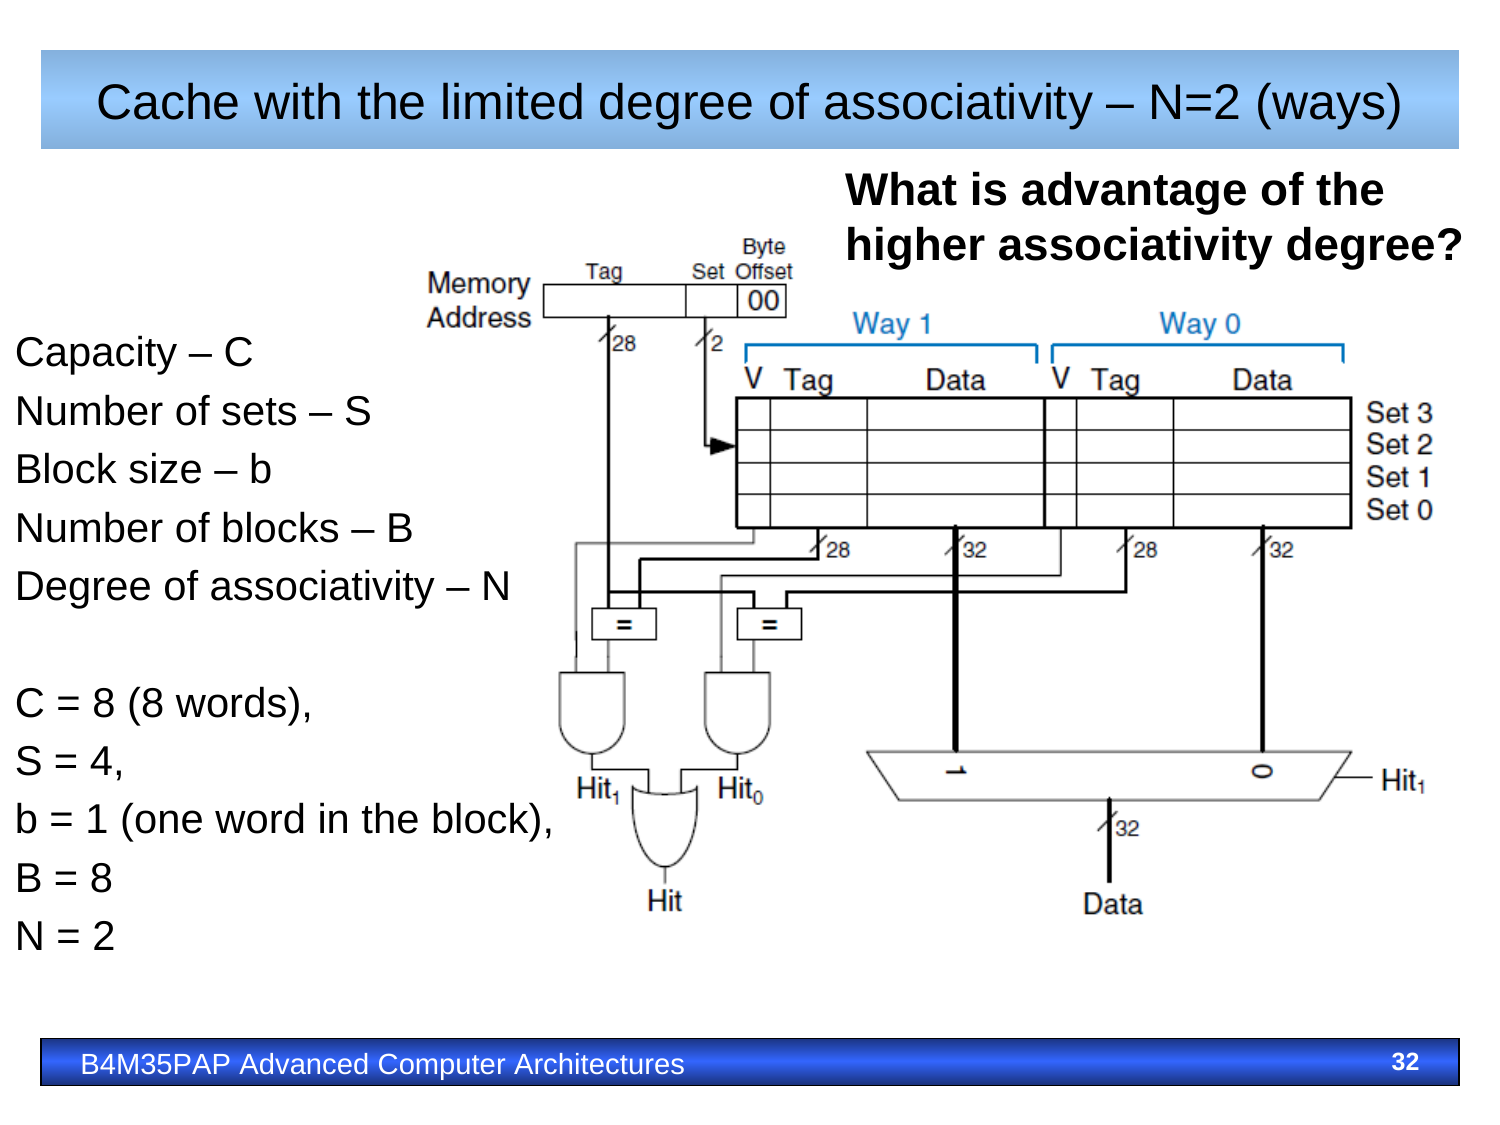

# Cache with the limited degree of associativity – N=2 (ways)
What is advantage of the higher associativity degree?
Capacity – C
Number of sets – S
Block size – b
Number of blocks – B
Degree of associativity – N
C = 8 (8 words),
S = 4,
b = 1 (one word in the block),
B = 8
N = 2